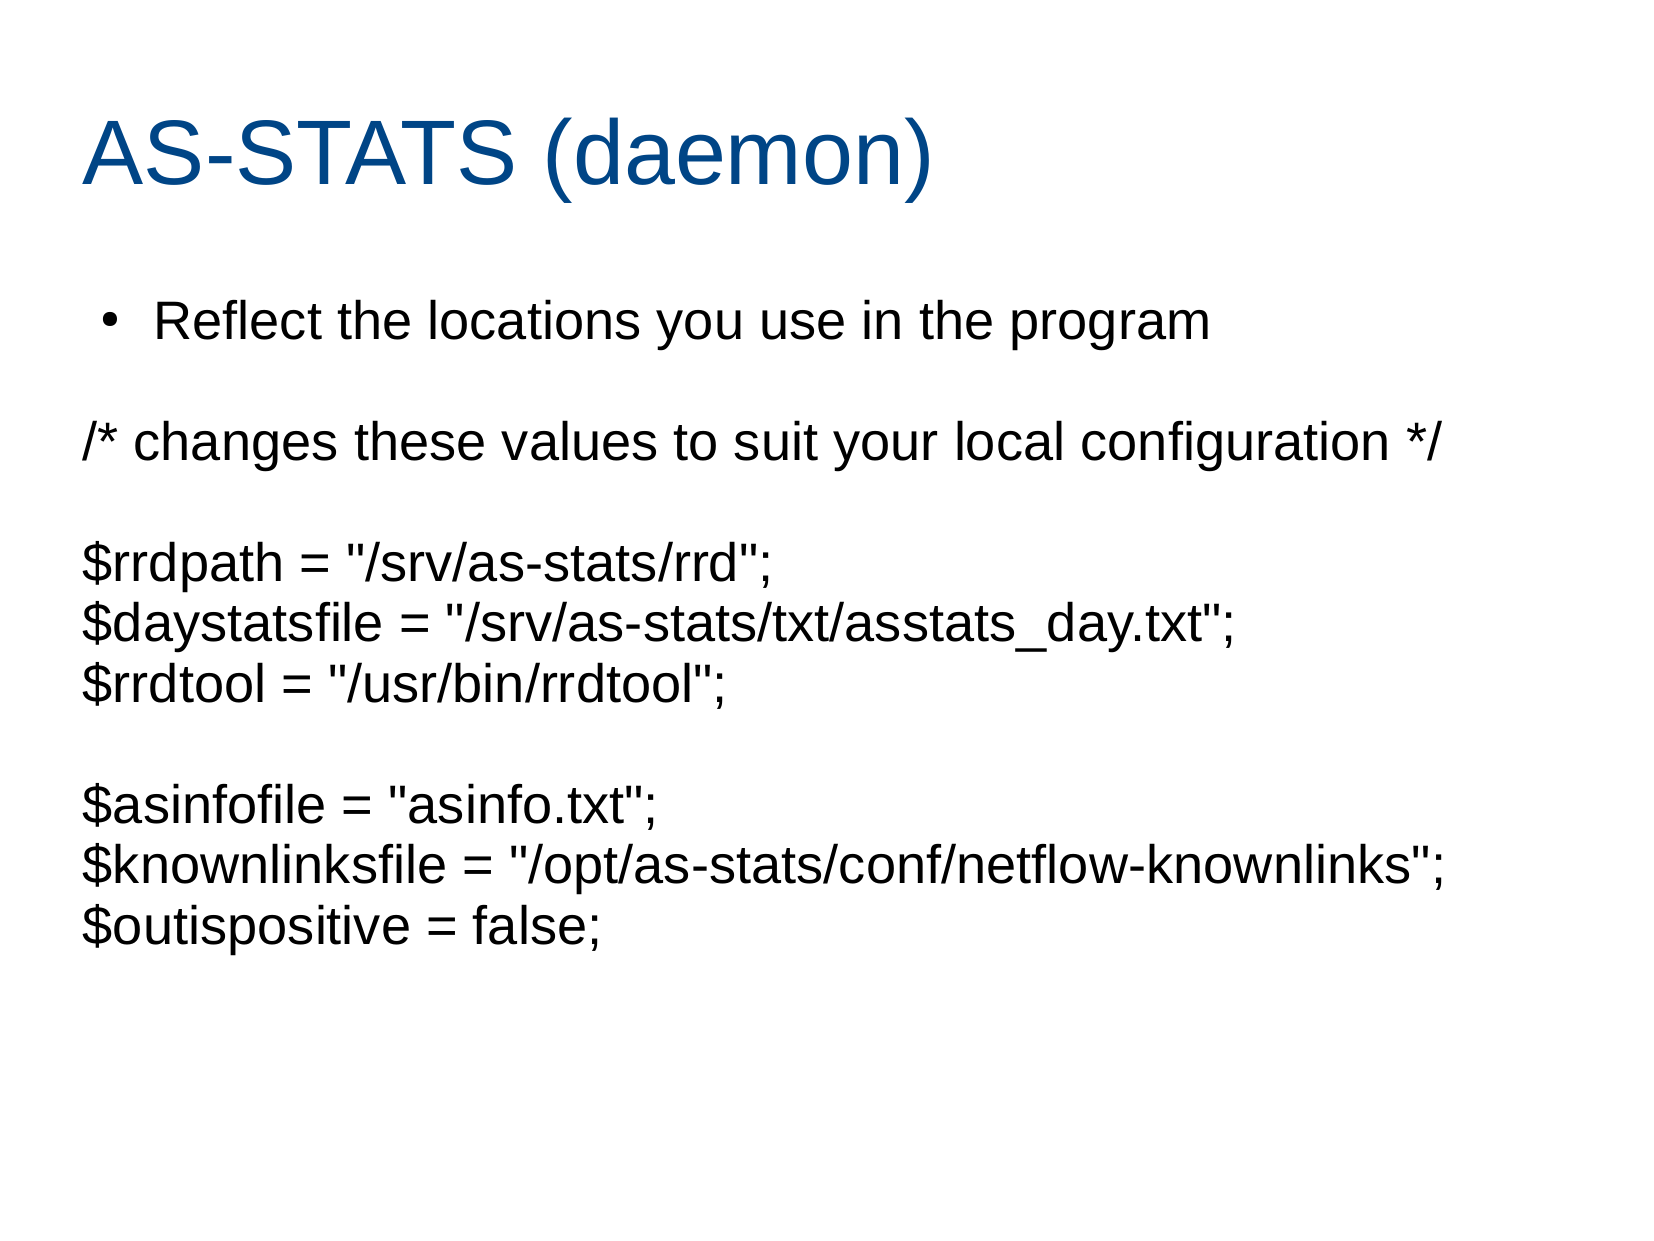

# AS-STATS (daemon)
Reflect the locations you use in the program
/* changes these values to suit your local configuration */
$rrdpath = "/srv/as-stats/rrd";
$daystatsfile = "/srv/as-stats/txt/asstats_day.txt";
$rrdtool = "/usr/bin/rrdtool";
$asinfofile = "asinfo.txt";
$knownlinksfile = "/opt/as-stats/conf/netflow-knownlinks";
$outispositive = false;